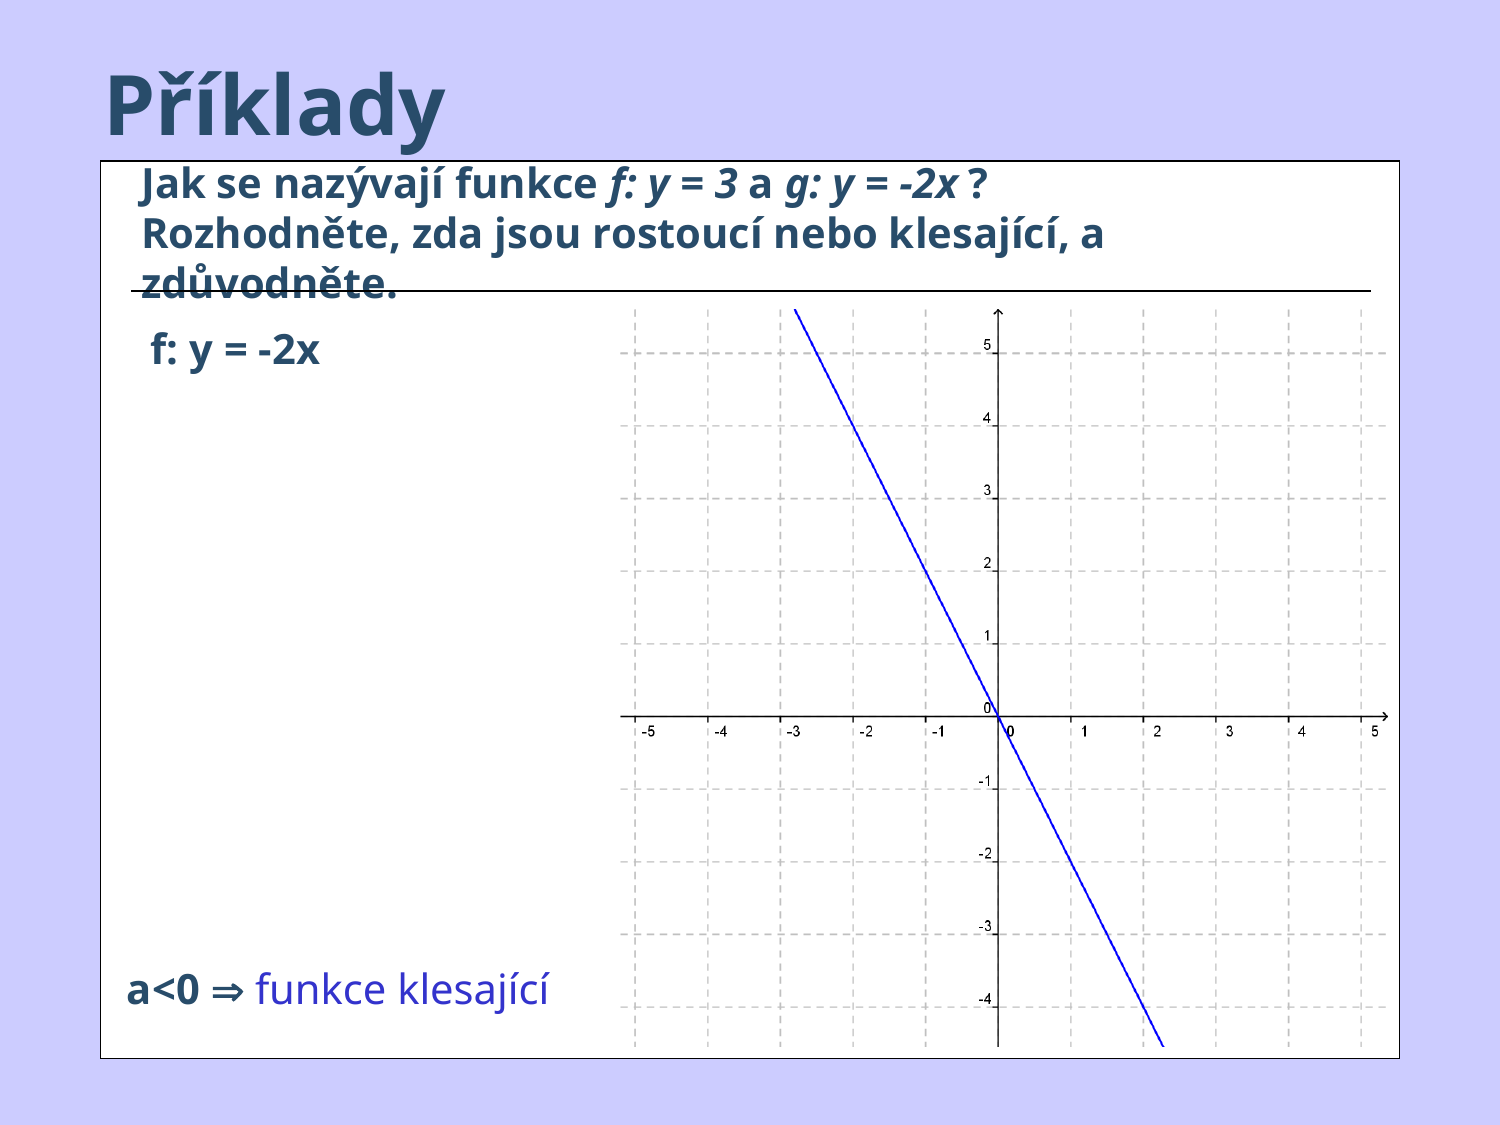

# Příklady
Jak se nazývají funkce f: y = 3 a g: y = -2x ?
Rozhodněte, zda jsou rostoucí nebo klesající, a zdůvodněte.
f: y = -2x
a<0  funkce klesající